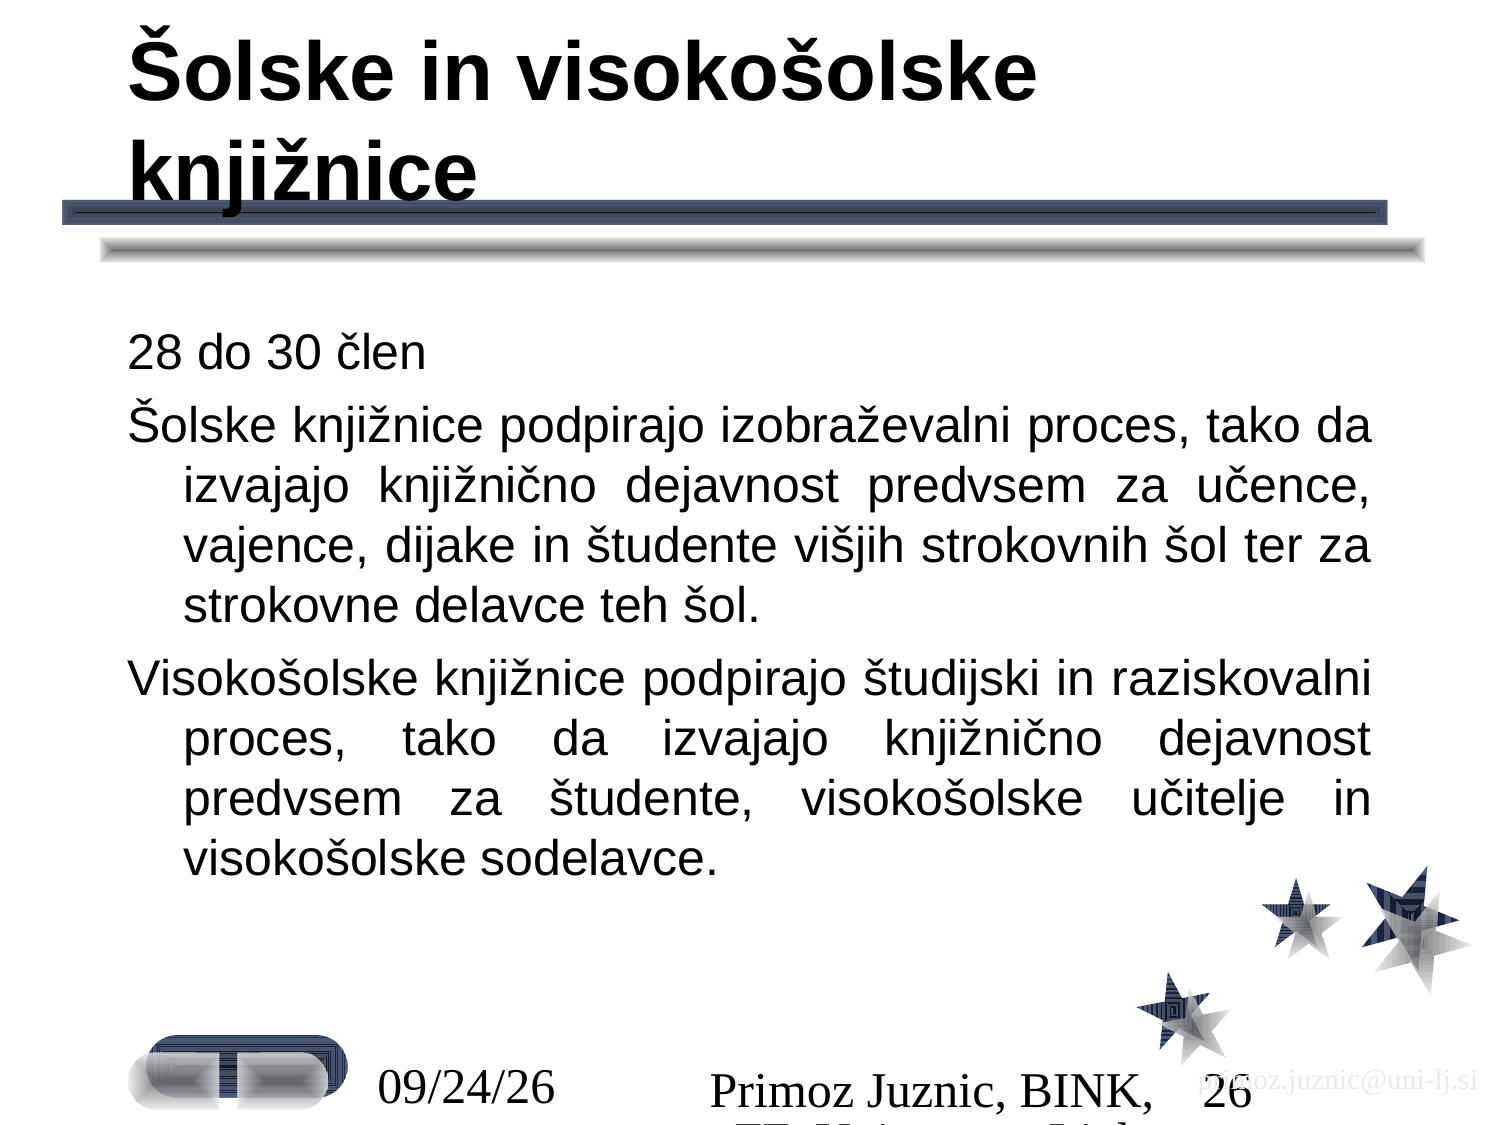

# Šolske in visokošolske knjižnice
28 do 30 člen
Šolske knjižnice podpirajo izobraževalni proces, tako da izvajajo knjižnično dejavnost predvsem za učence, vajence, dijake in študente višjih strokovnih šol ter za strokovne delavce teh šol.
Visokošolske knjižnice podpirajo študijski in raziskovalni proces, tako da izvajajo knjižnično dejavnost predvsem za študente, visokošolske učitelje in visokošolske sodelavce.
Primoz Juznic, BINK, FF, Univerza v Ljubljani
26